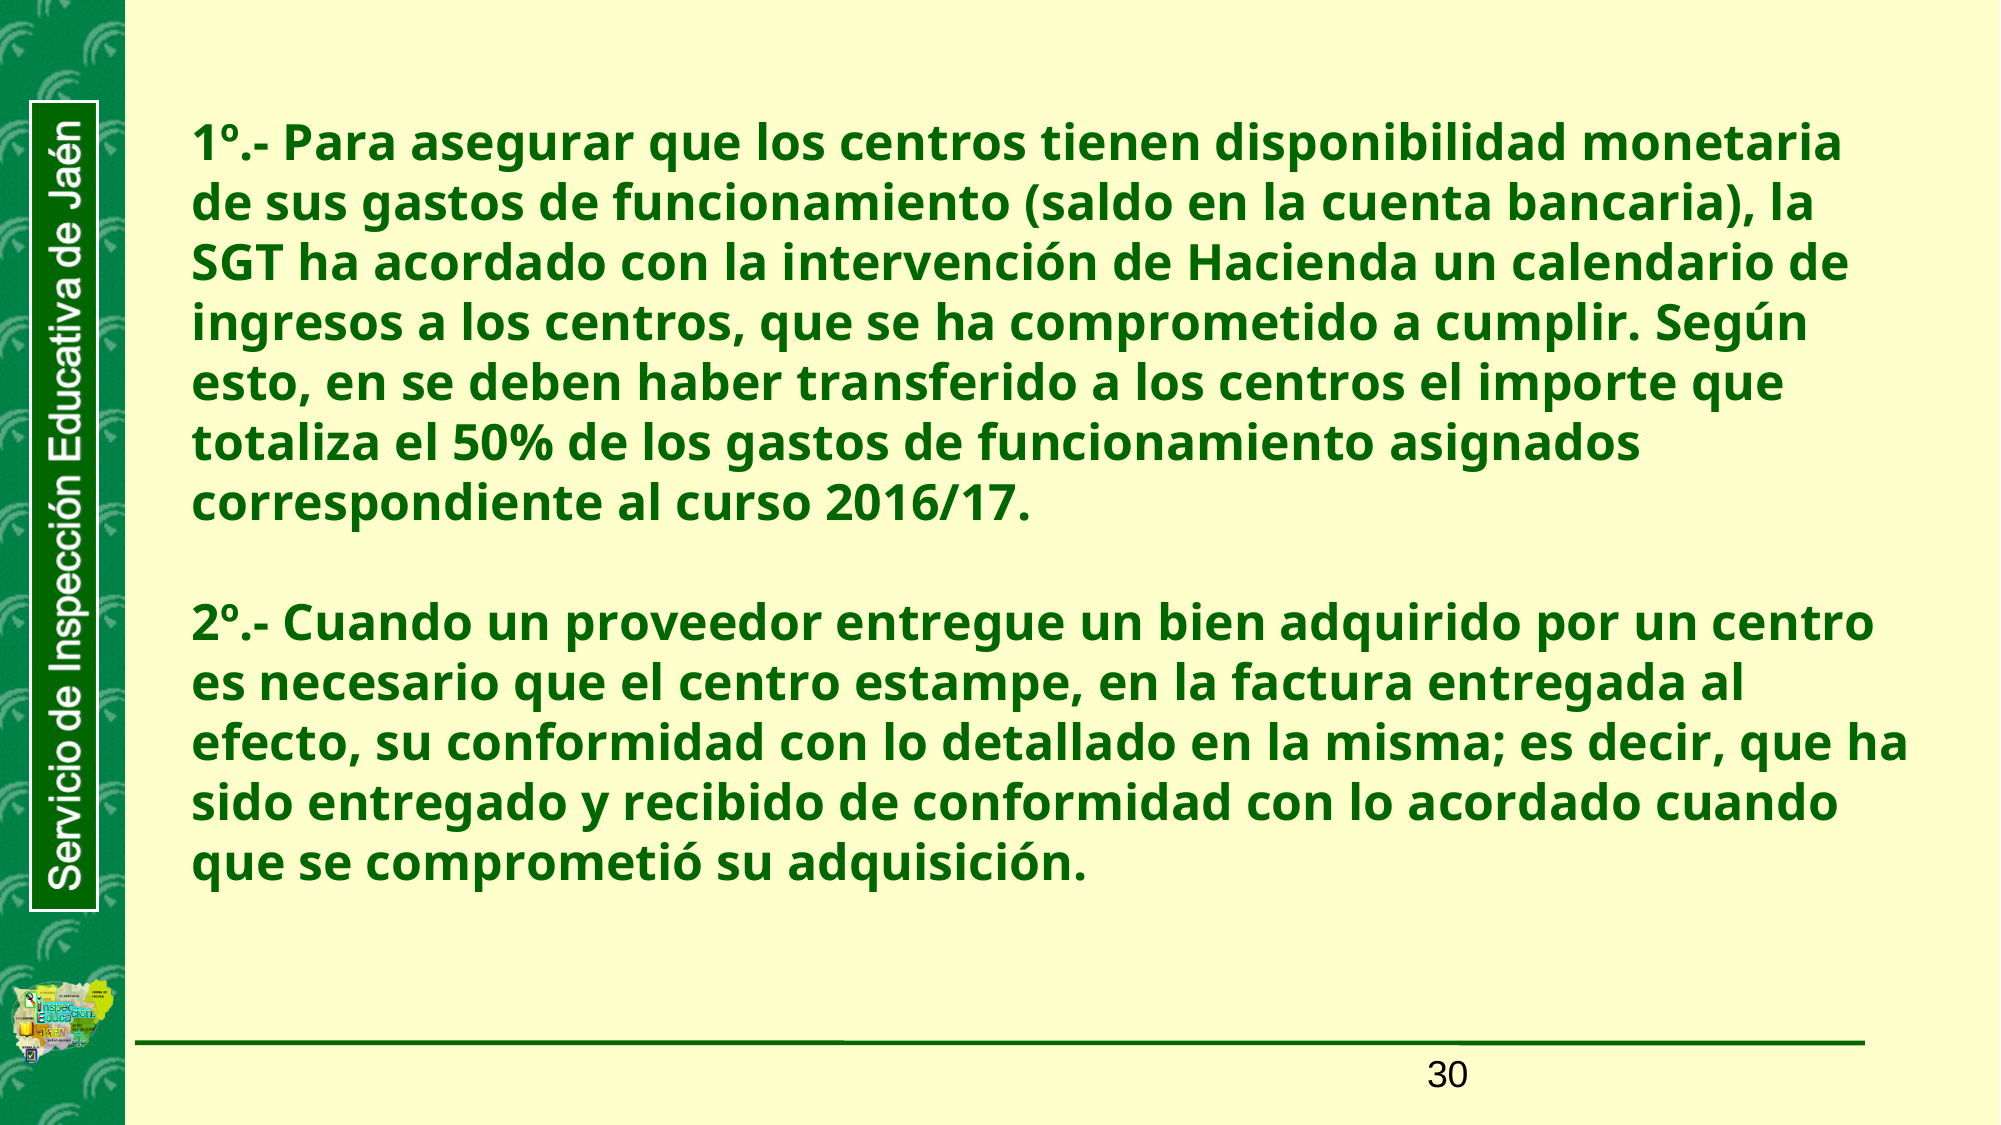

1º.- Para asegurar que los centros tienen disponibilidad monetaria de sus gastos de funcionamiento (saldo en la cuenta bancaria), la SGT ha acordado con la intervención de Hacienda un calendario de ingresos a los centros, que se ha comprometido a cumplir. Según esto, en se deben haber transferido a los centros el importe que totaliza el 50% de los gastos de funcionamiento asignados correspondiente al curso 2016/17.
2º.- Cuando un proveedor entregue un bien adquirido por un centro es necesario que el centro estampe, en la factura entregada al efecto, su conformidad con lo detallado en la misma; es decir, que ha sido entregado y recibido de conformidad con lo acordado cuando que se comprometió su adquisición.